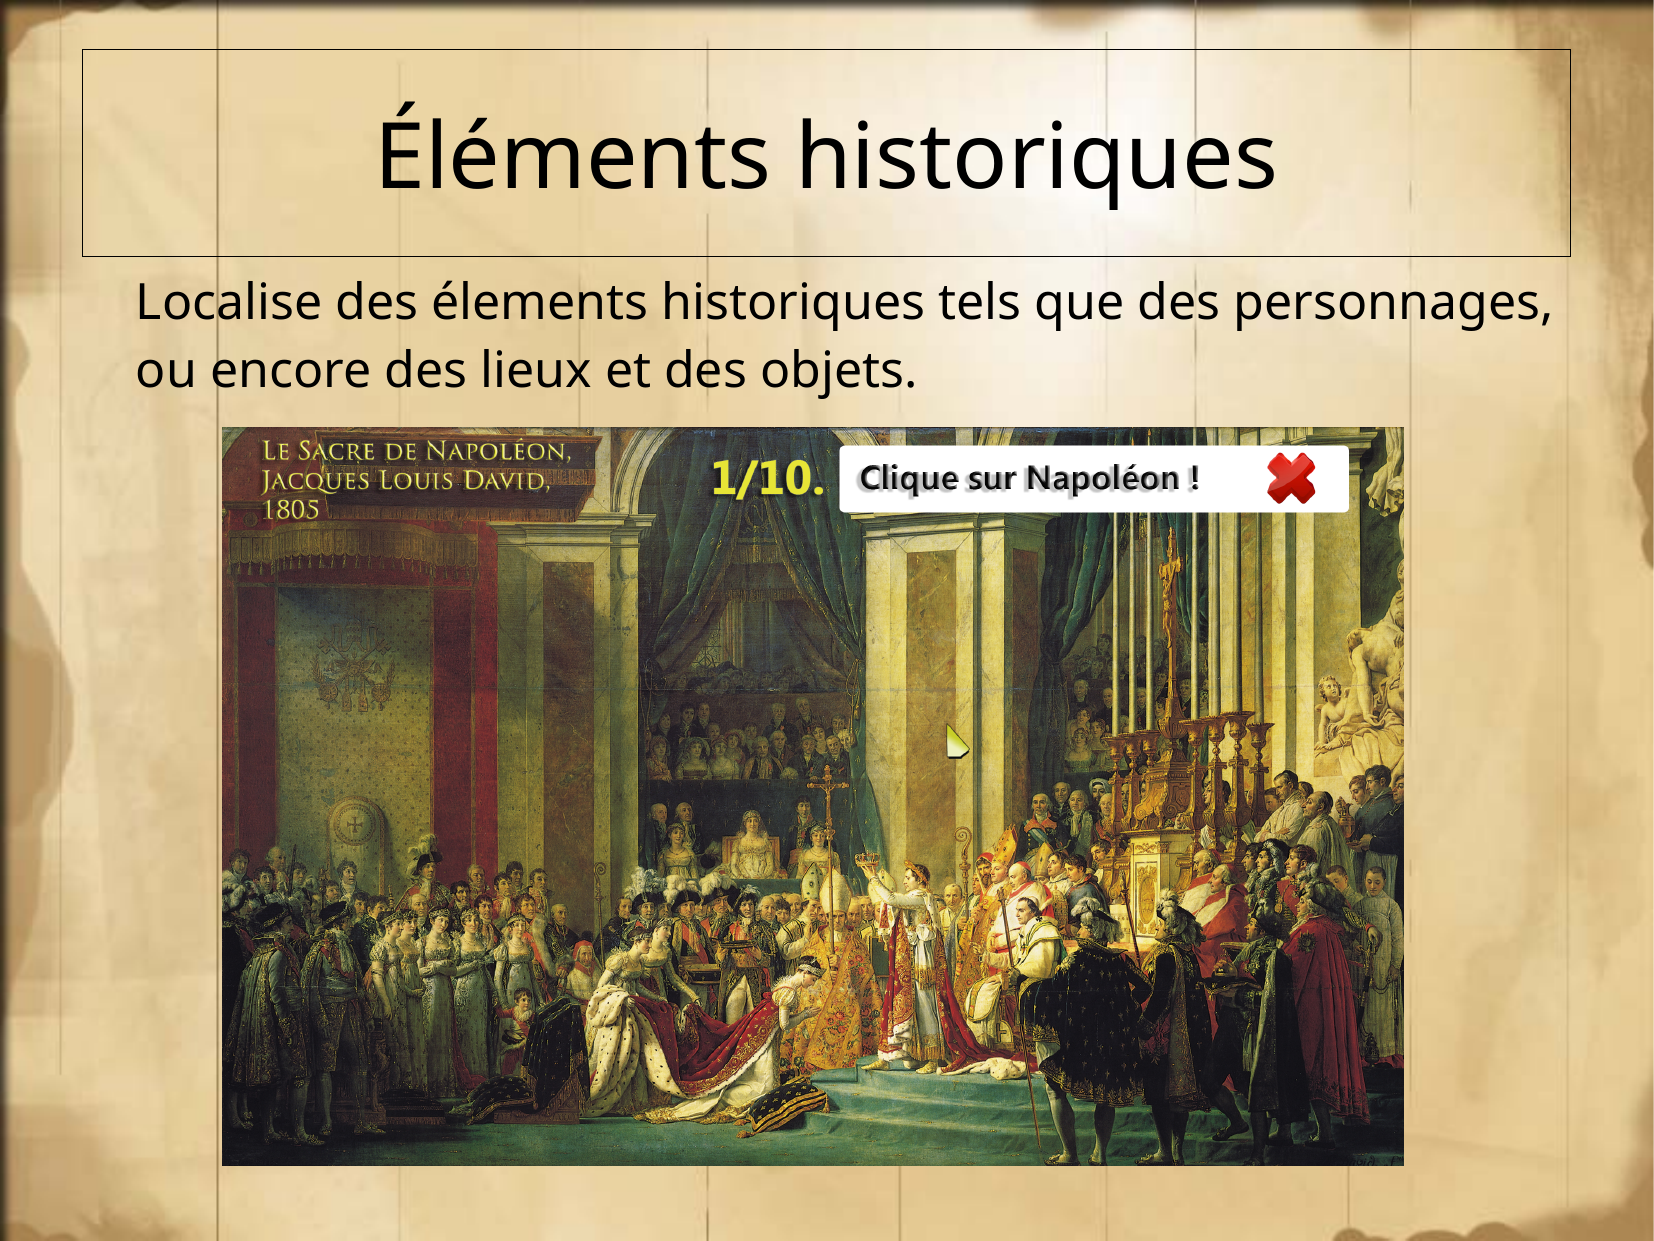

# Éléments historiques
Localise des élements historiques tels que des personnages, ou encore des lieux et des objets.